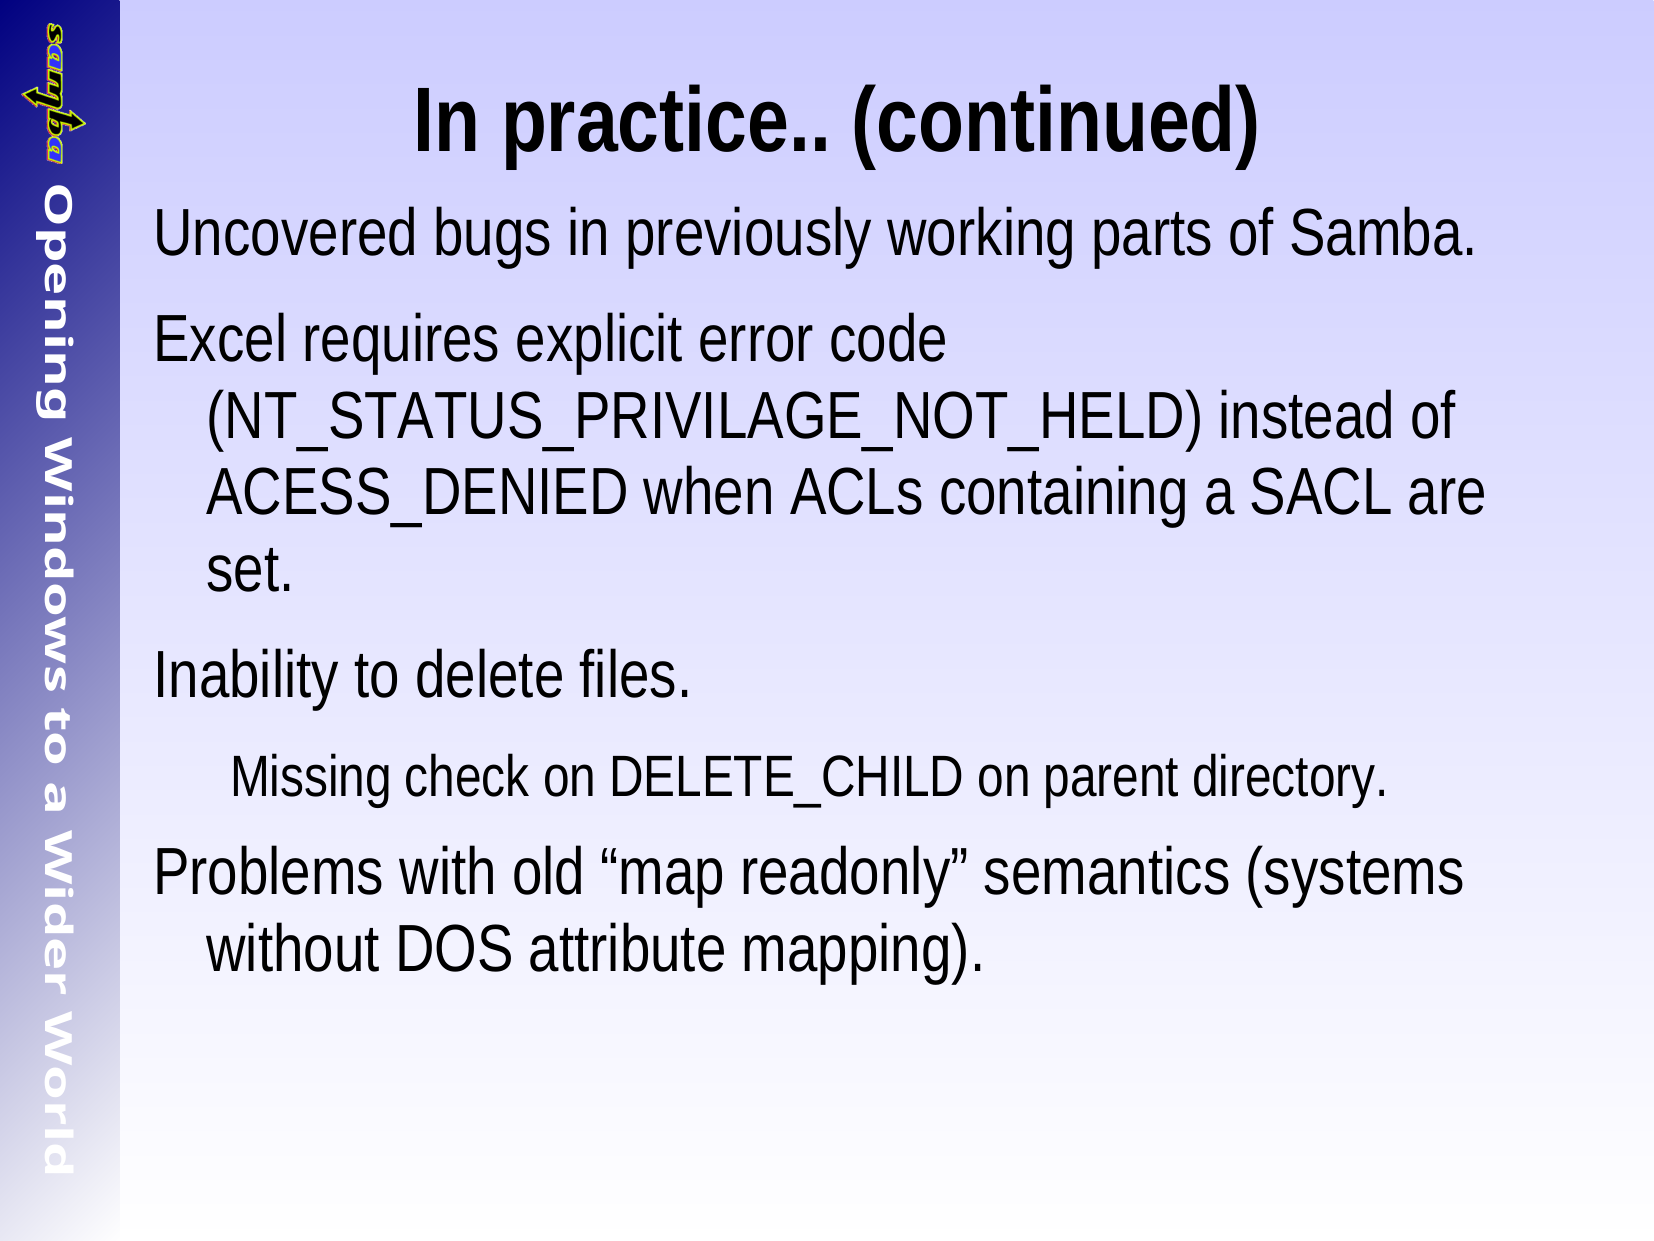

# In practice.. (continued)
Uncovered bugs in previously working parts of Samba.
Excel requires explicit error code (NT_STATUS_PRIVILAGE_NOT_HELD) instead of ACESS_DENIED when ACLs containing a SACL are set.
Inability to delete files.
Missing check on DELETE_CHILD on parent directory.
Problems with old “map readonly” semantics (systems without DOS attribute mapping).